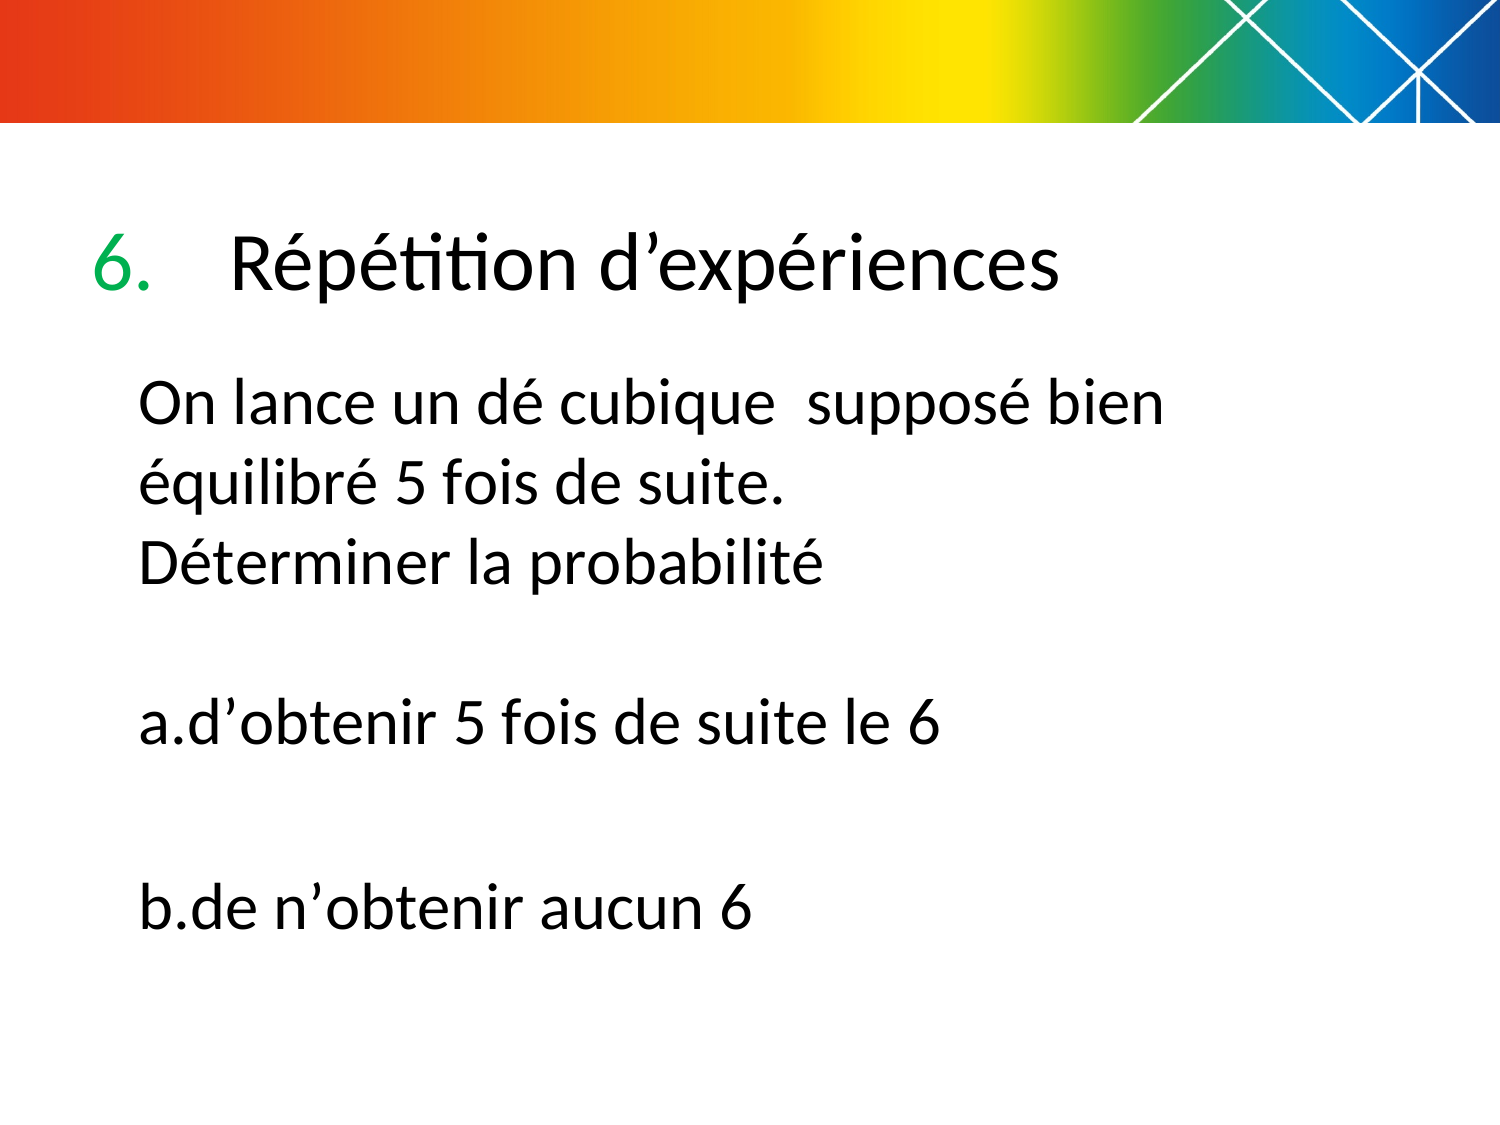

# Répétition d’expériences
On lance un dé cubique supposé bien équilibré 5 fois de suite.
Déterminer la probabilité
d’obtenir 5 fois de suite le 6
de n’obtenir aucun 6